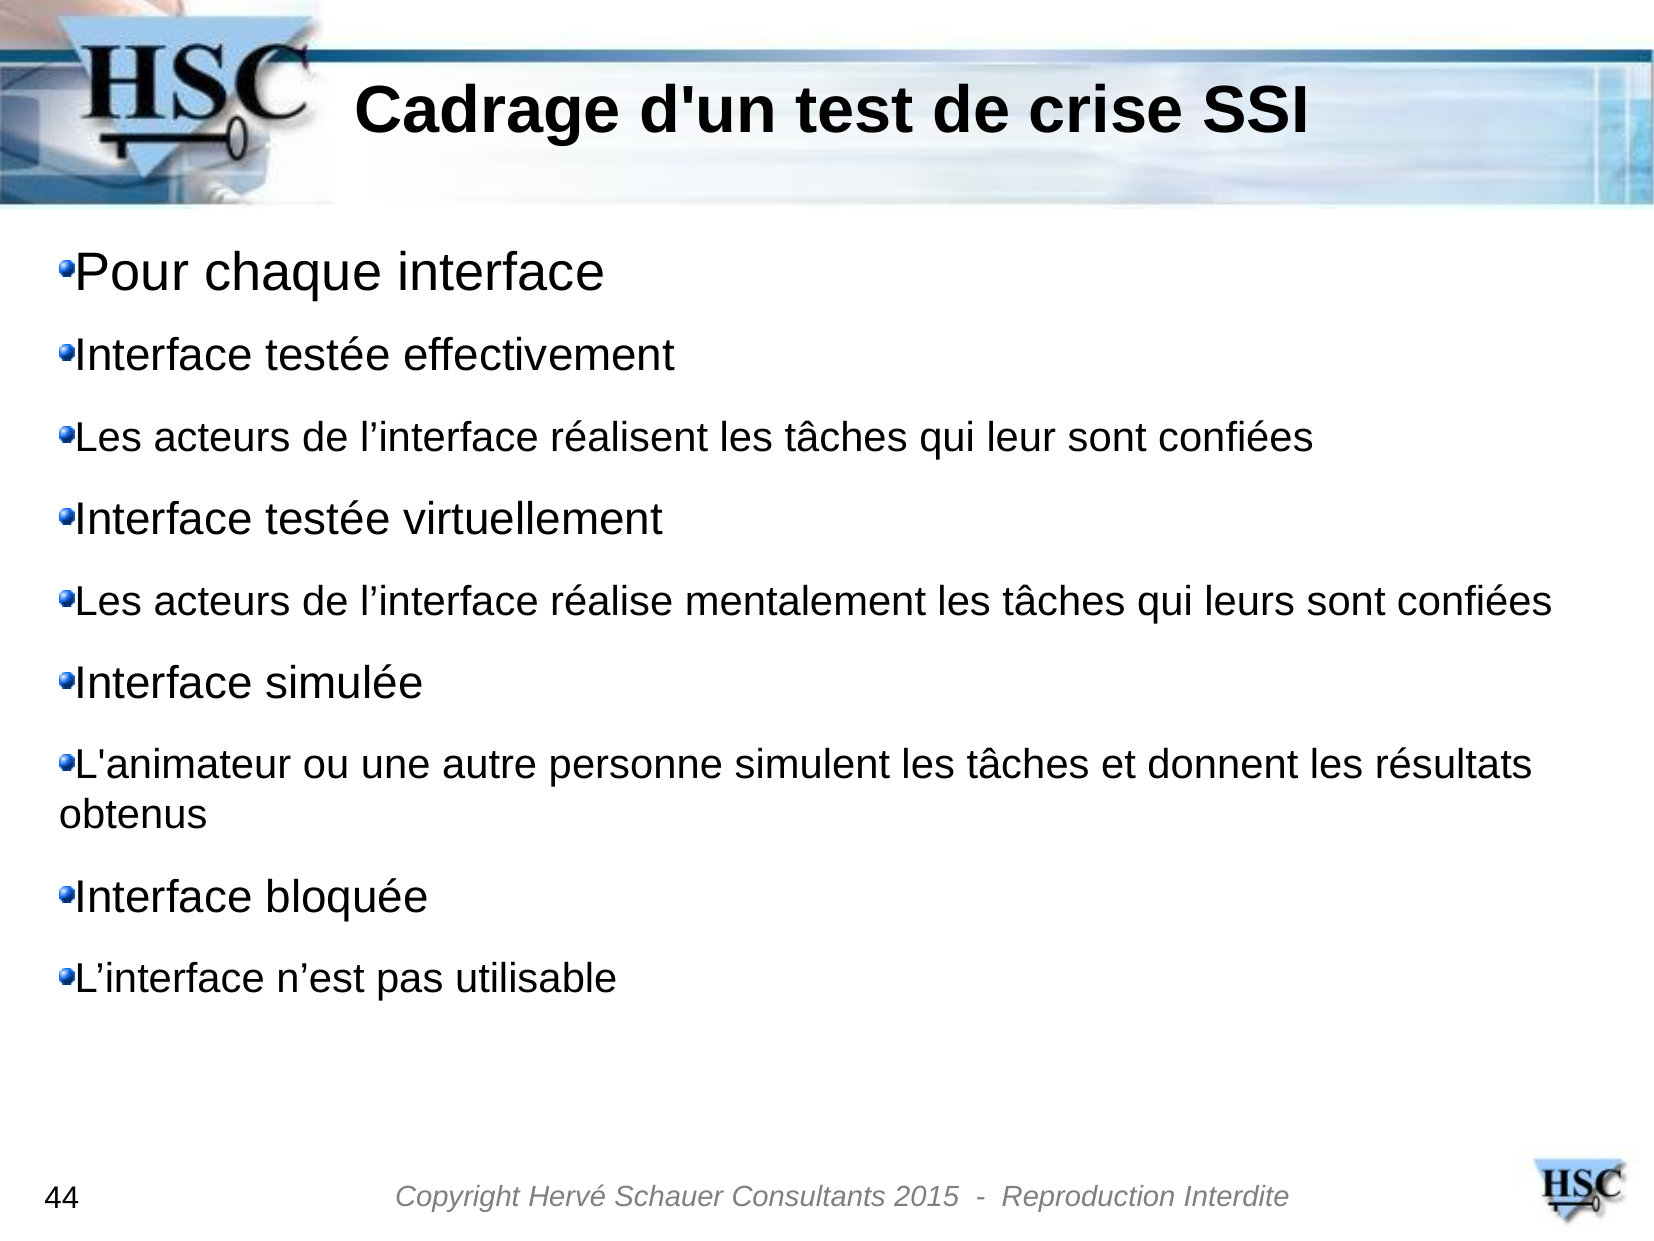

# Cadrage d'un test de crise SSI
Pour chaque interface
Interface testée effectivement
Les acteurs de l’interface réalisent les tâches qui leur sont confiées
Interface testée virtuellement
Les acteurs de l’interface réalise mentalement les tâches qui leurs sont confiées
Interface simulée
L'animateur ou une autre personne simulent les tâches et donnent les résultats obtenus
Interface bloquée
L’interface n’est pas utilisable